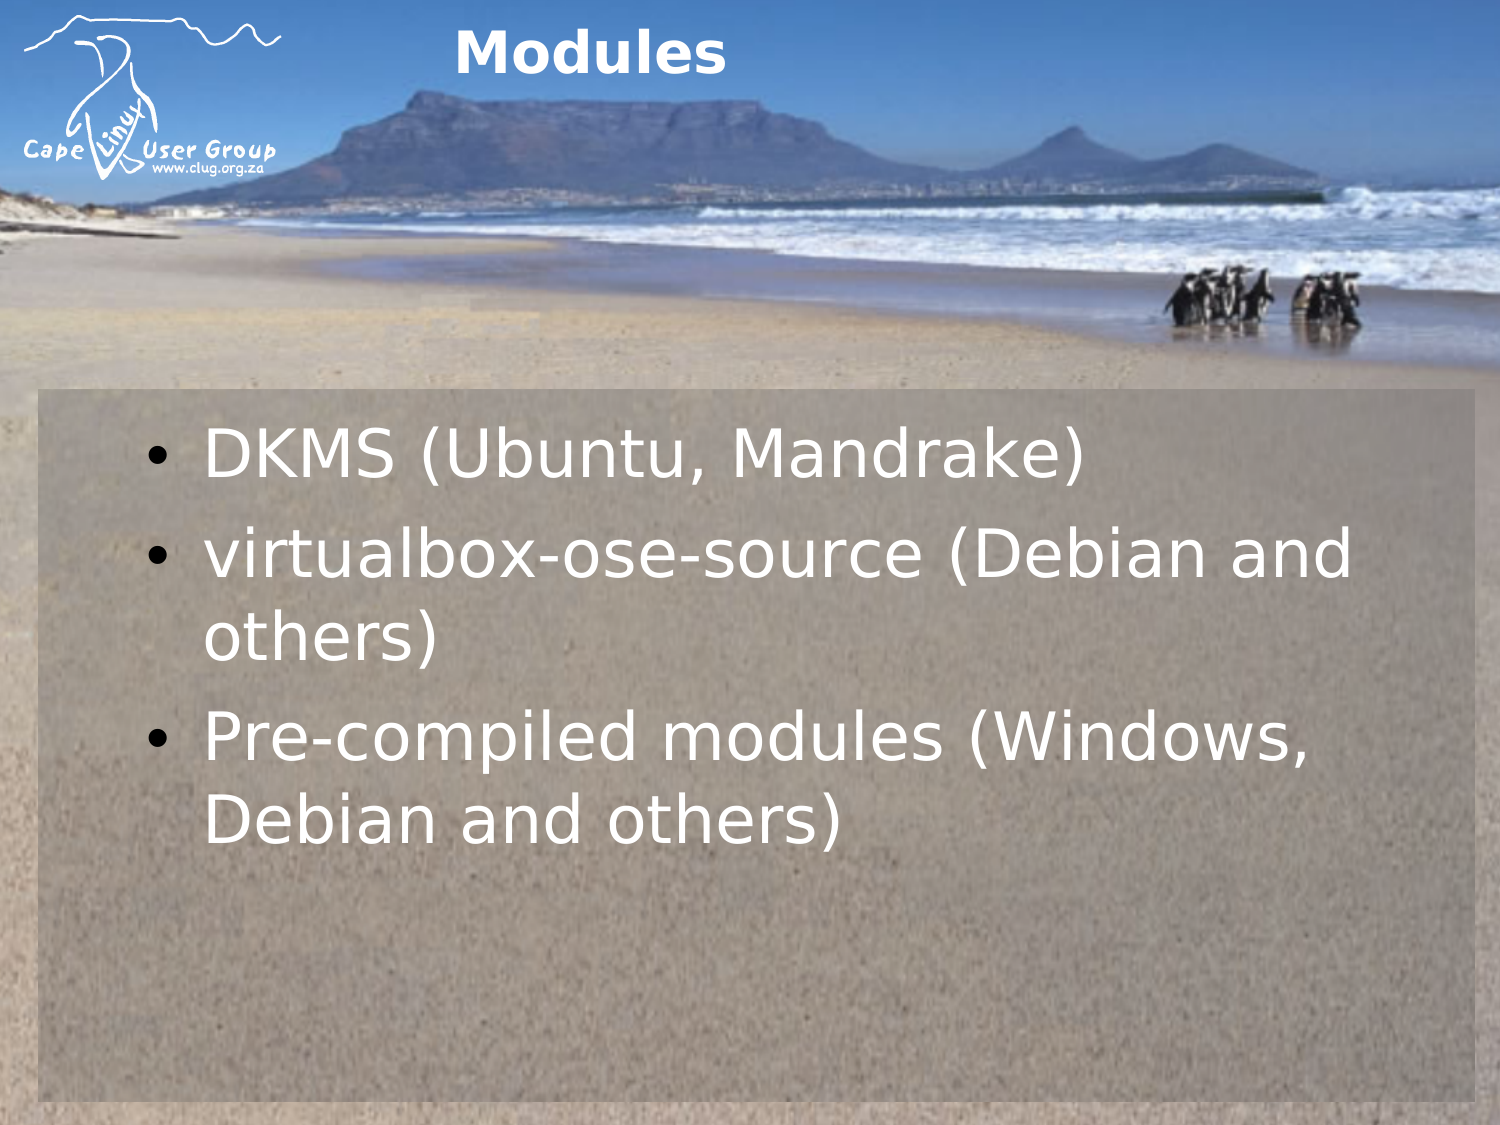

# Modules
DKMS (Ubuntu, Mandrake)
virtualbox-ose-source (Debian and others)
Pre-compiled modules (Windows, Debian and others)